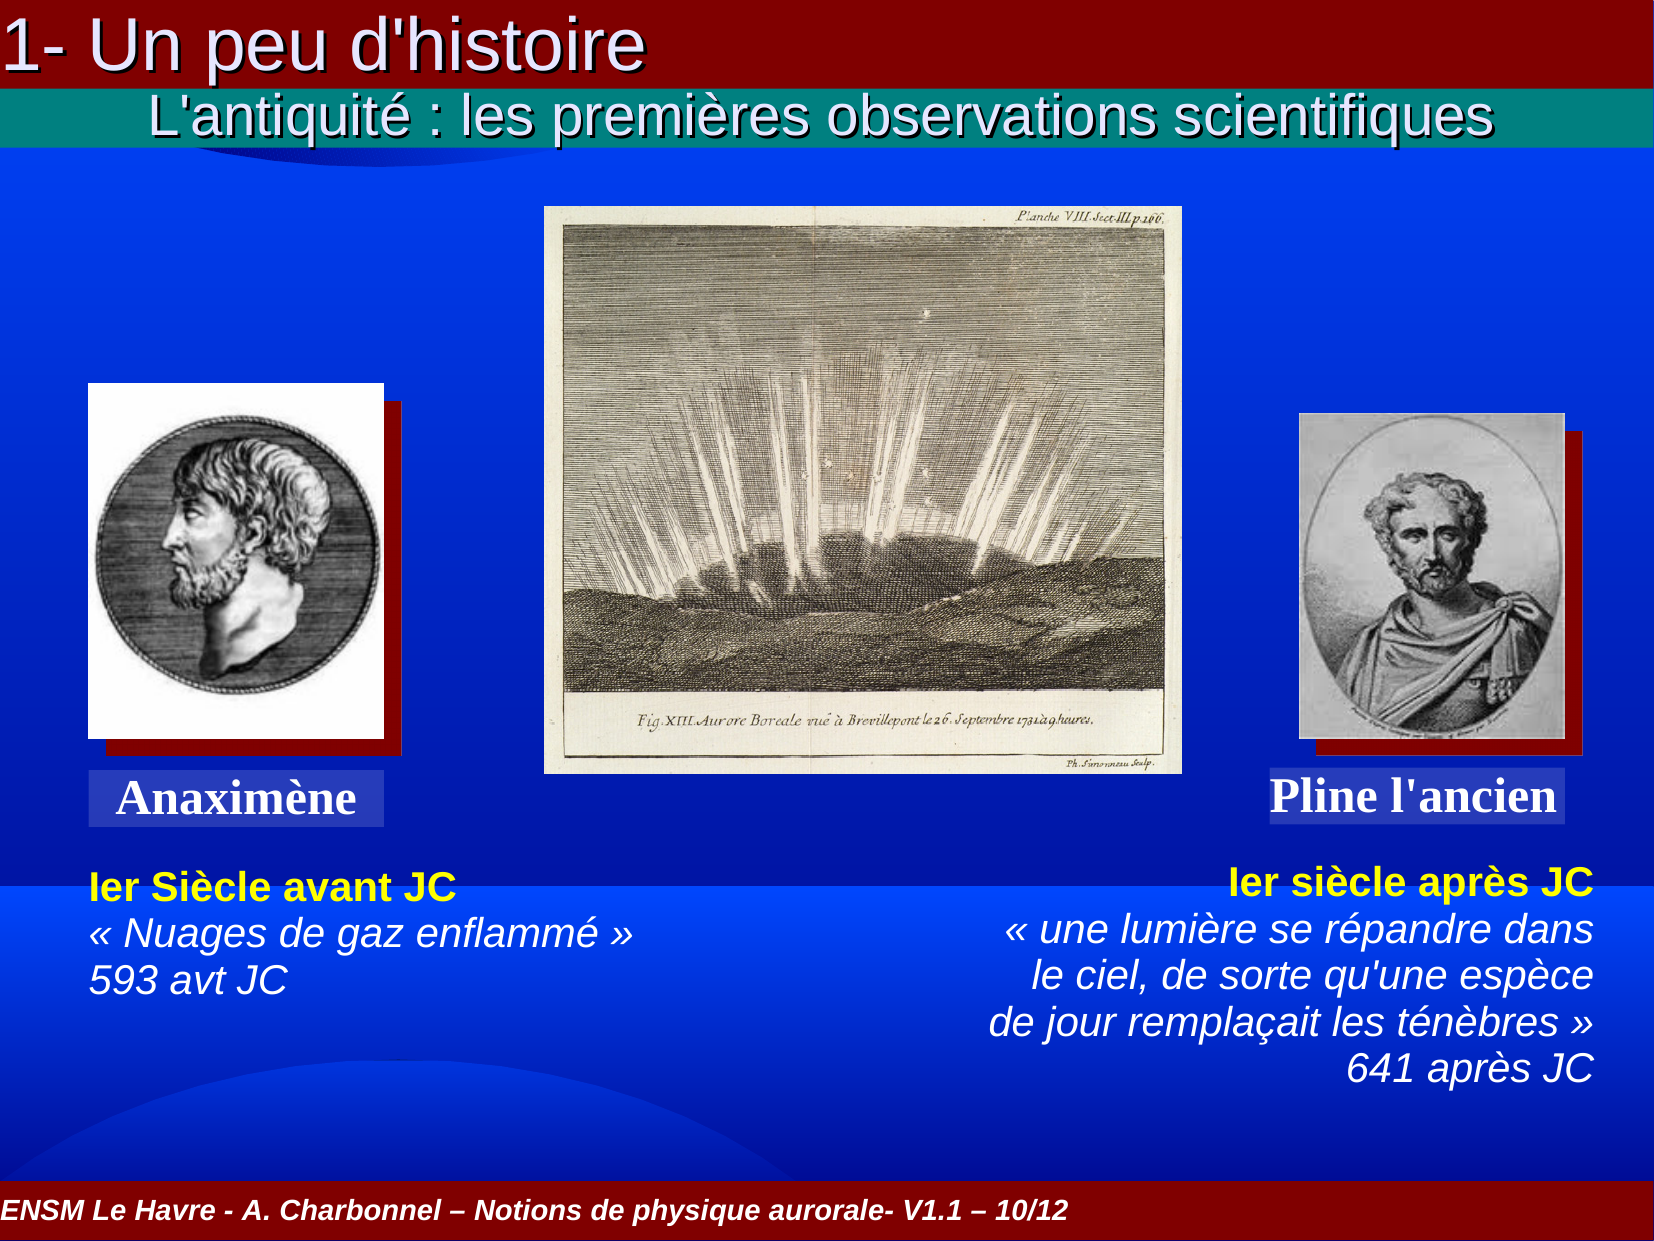

1- Un peu d'histoire
# L'antiquité : les premières observations scientifiques
Pline l'ancien
Anaximène
Ier siècle après JC
« une lumière se répandre dans le ciel, de sorte qu'une espèce de jour remplaçait les ténèbres »
641 après JC
Ier Siècle avant JC
« Nuages de gaz enflammé »
593 avt JC
ENSM Le Havre - A. Charbonnel – Notions de physique aurorale- V1.1 – 10/12